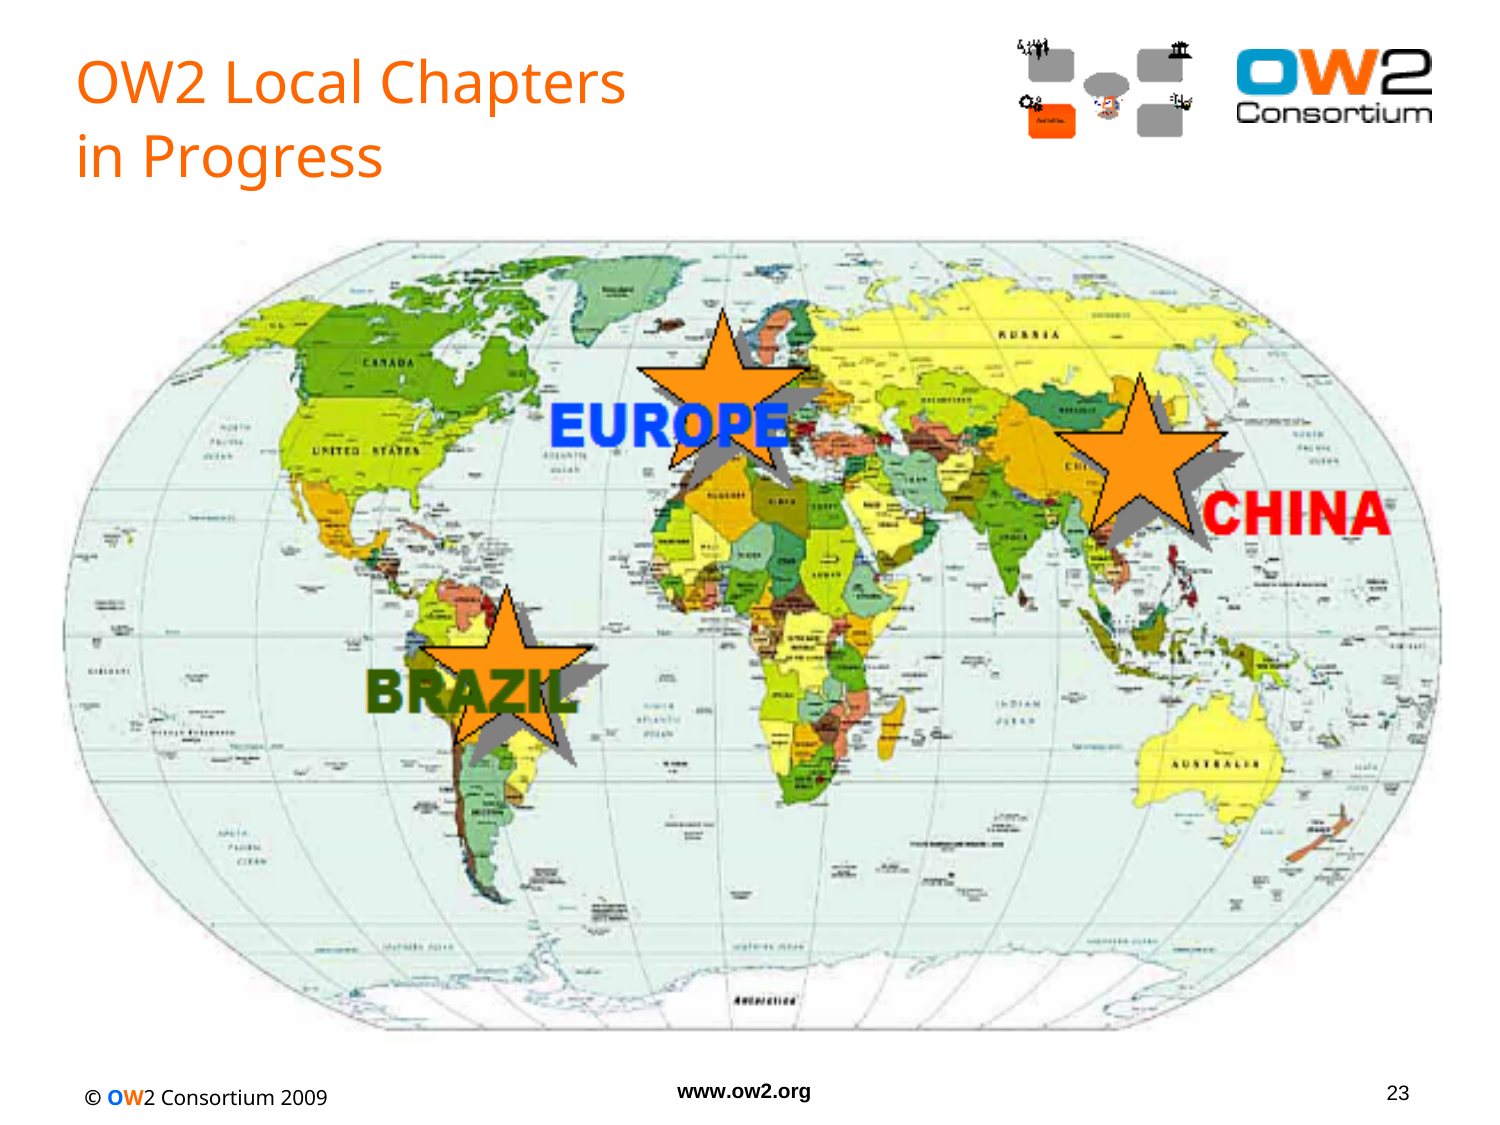

# OW2 Local Chapters in Progress
23